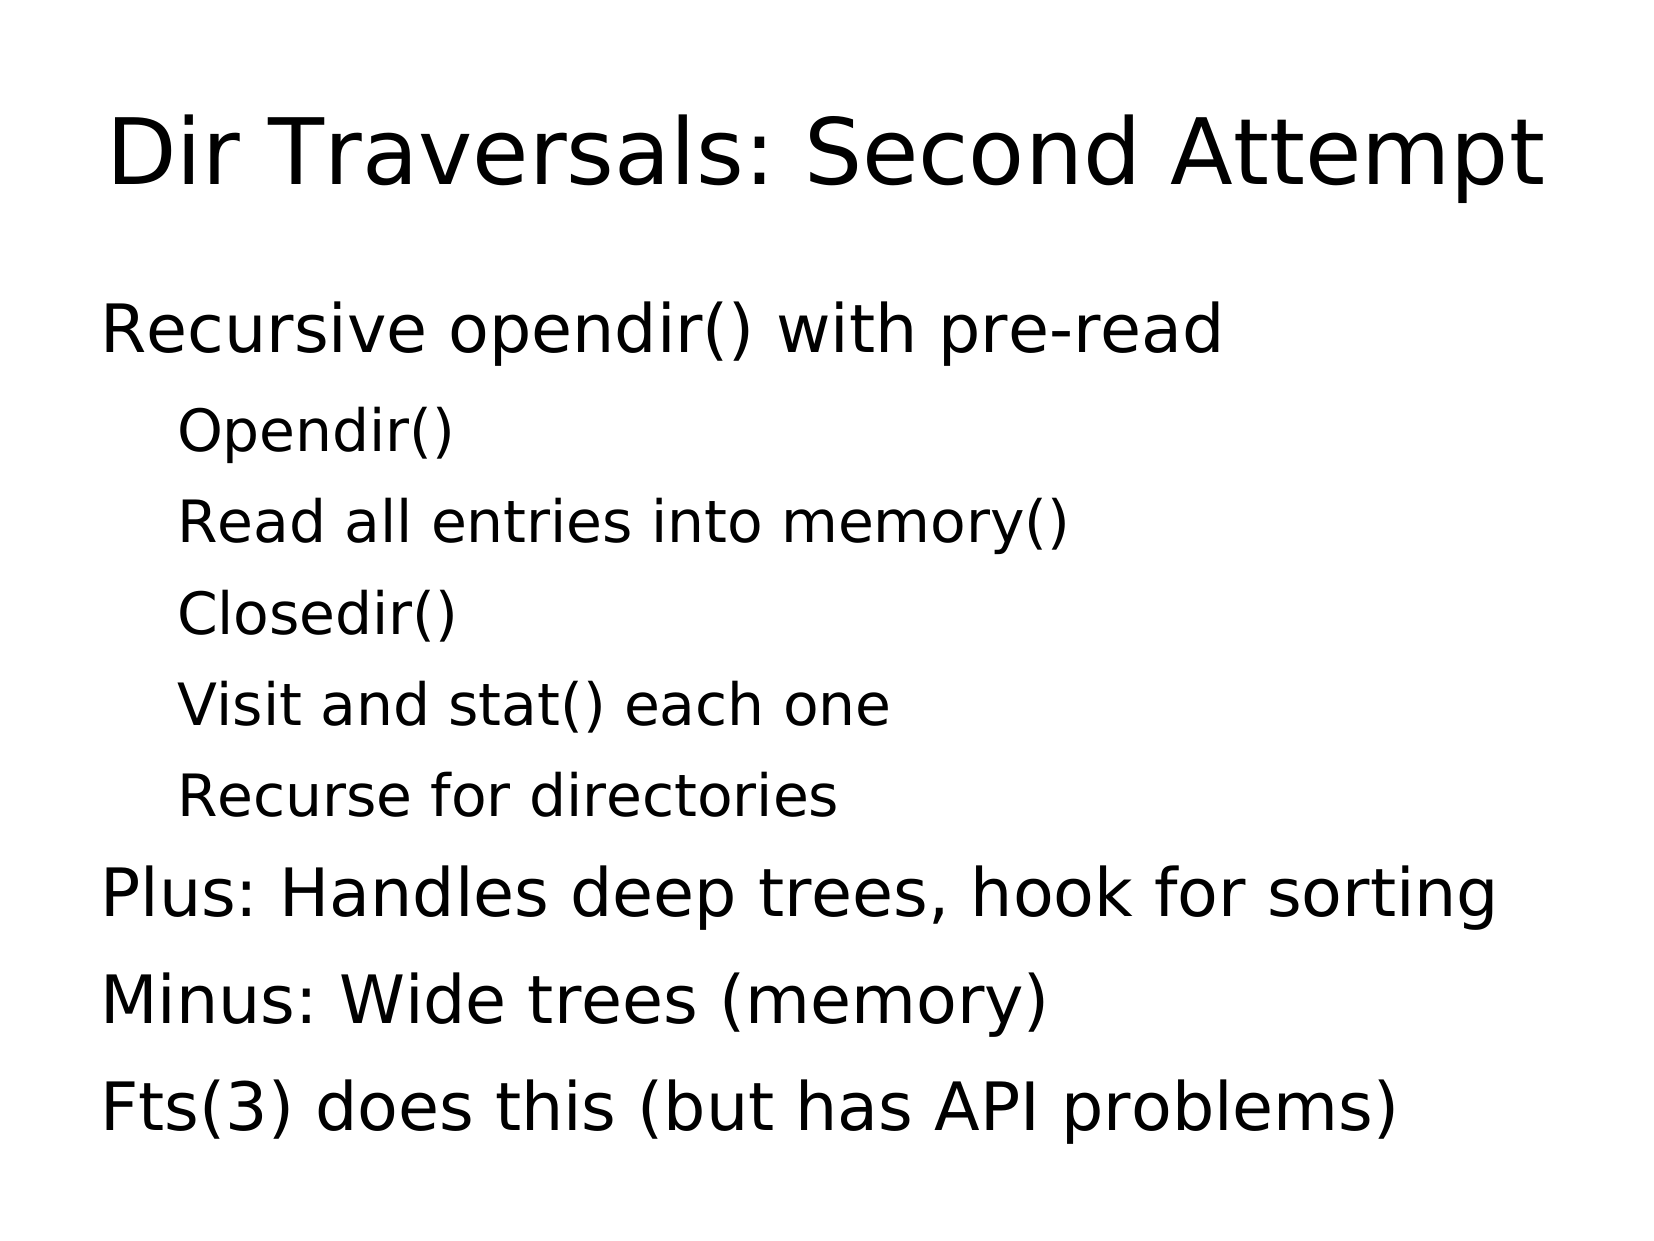

# Dir Traversals: Second Attempt
Recursive opendir() with pre-read
Opendir()
Read all entries into memory()
Closedir()
Visit and stat() each one
Recurse for directories
Plus: Handles deep trees, hook for sorting
Minus: Wide trees (memory)
Fts(3) does this (but has API problems)